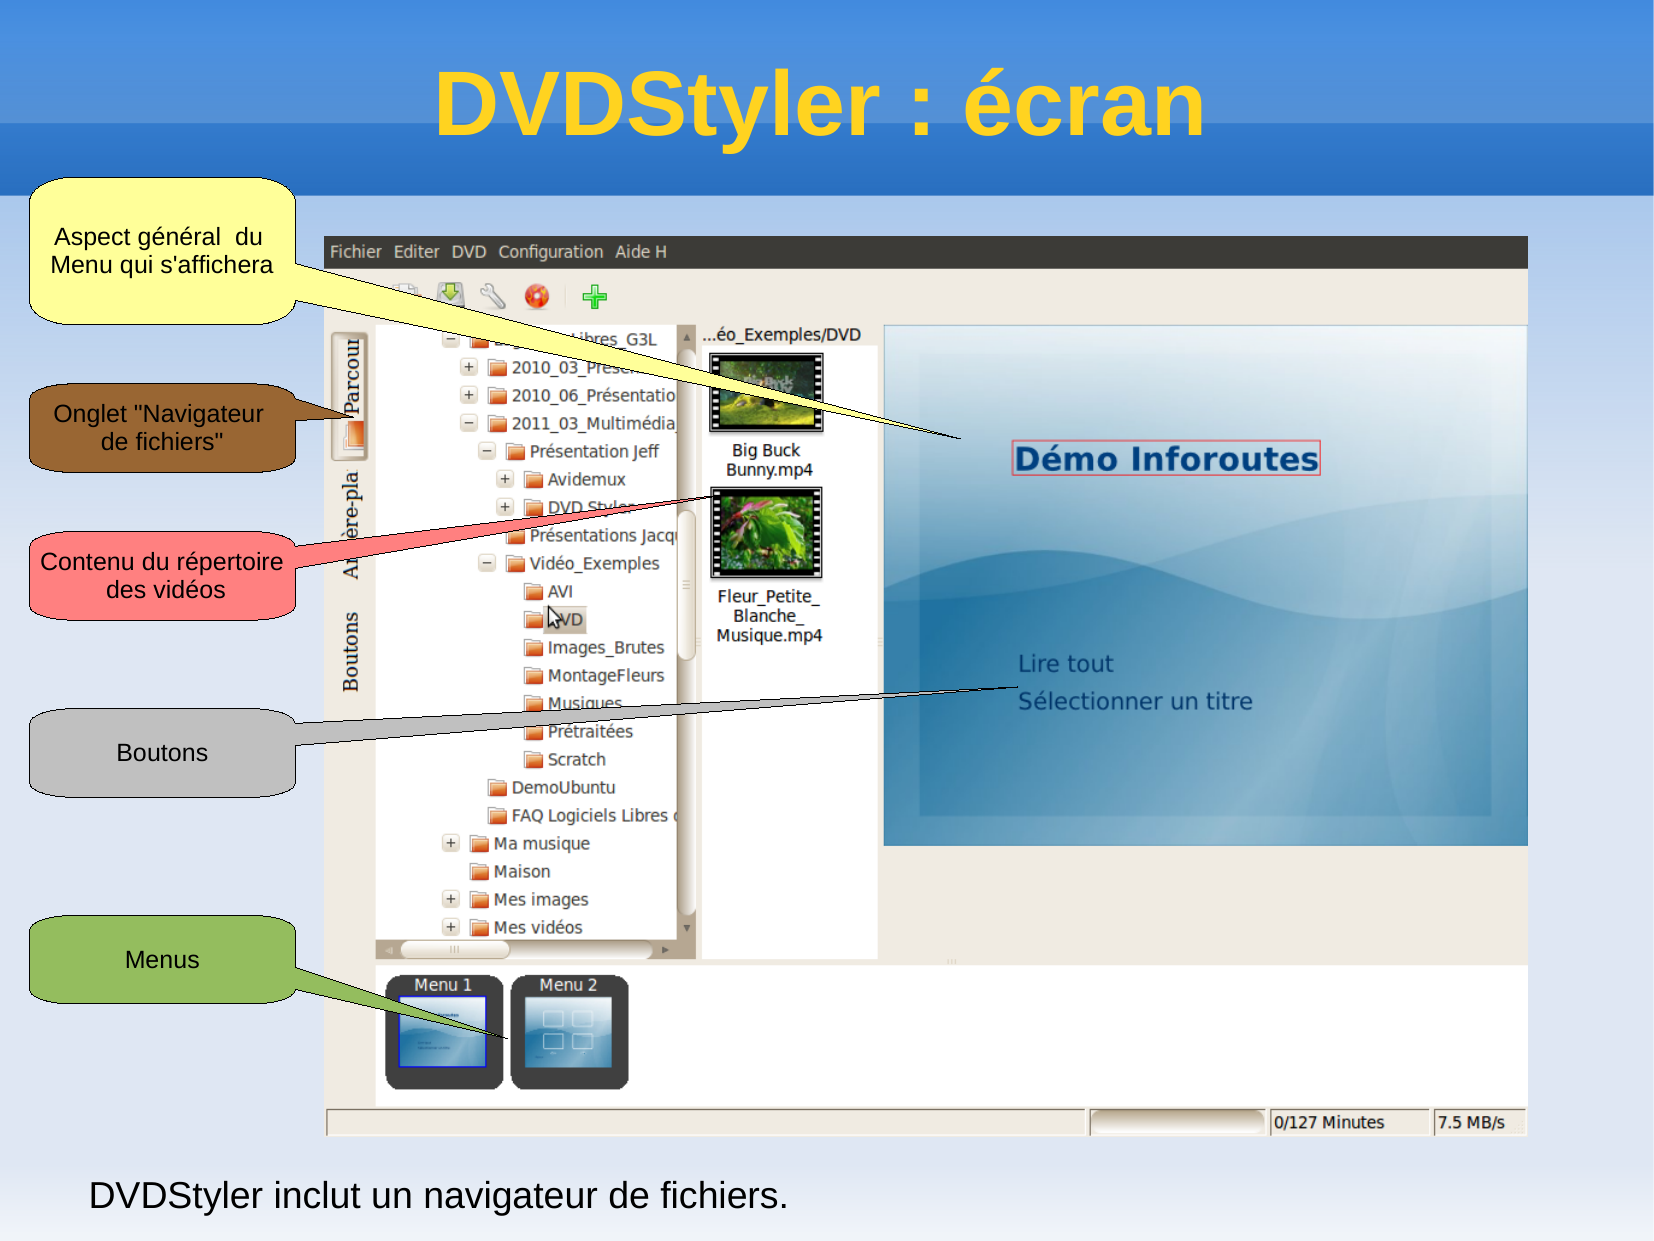

# DVDStyler : écran
Aspect général du
Menu qui s'affichera
Onglet "Navigateur
de fichiers"
Contenu du répertoire
 des vidéos
Boutons
Menus
DVDStyler inclut un navigateur de fichiers.